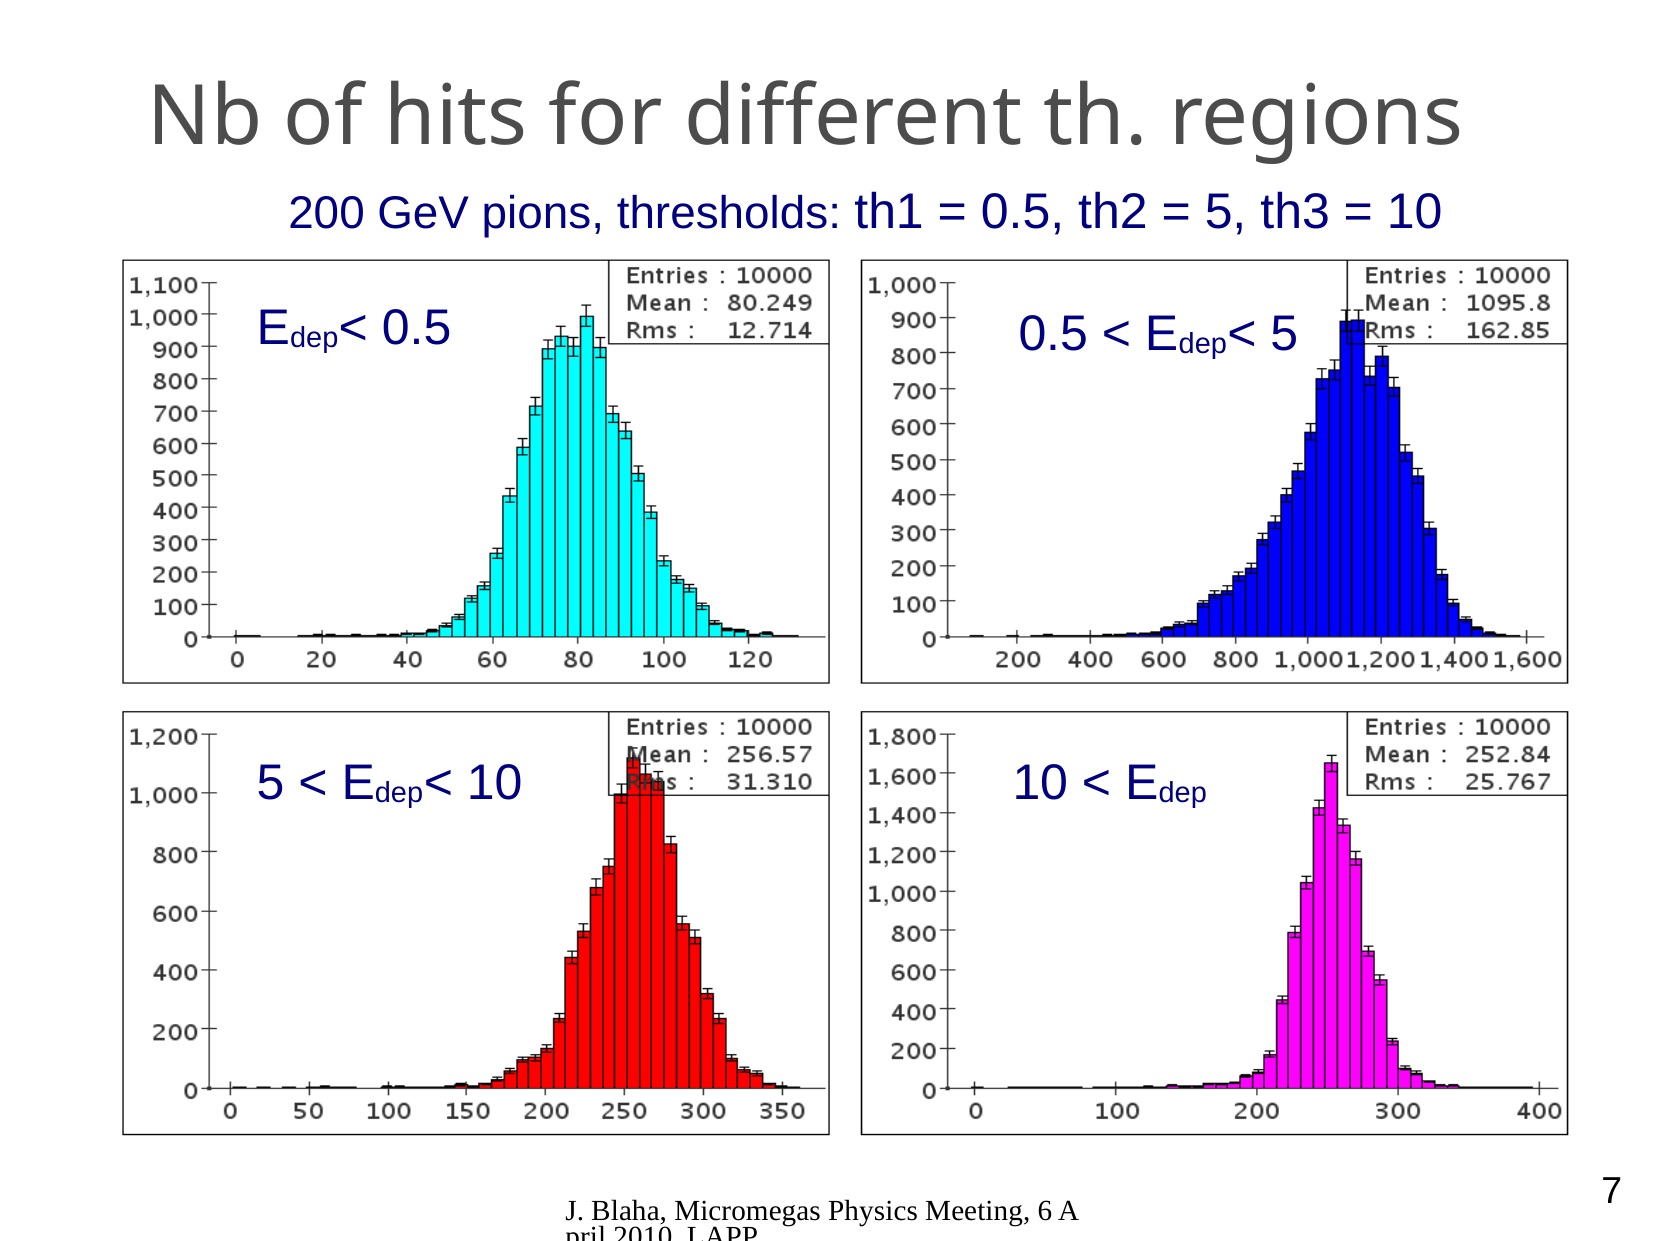

# Nb of hits for different th. regions
200 GeV pions, thresholds: th1 = 0.5, th2 = 5, th3 = 10
Edep< 0.5
0.5 < Edep< 5
10 < Edep
5 < Edep< 10
7
J. Blaha, Micromegas Physics Meeting, 6 April 2010, LAPP